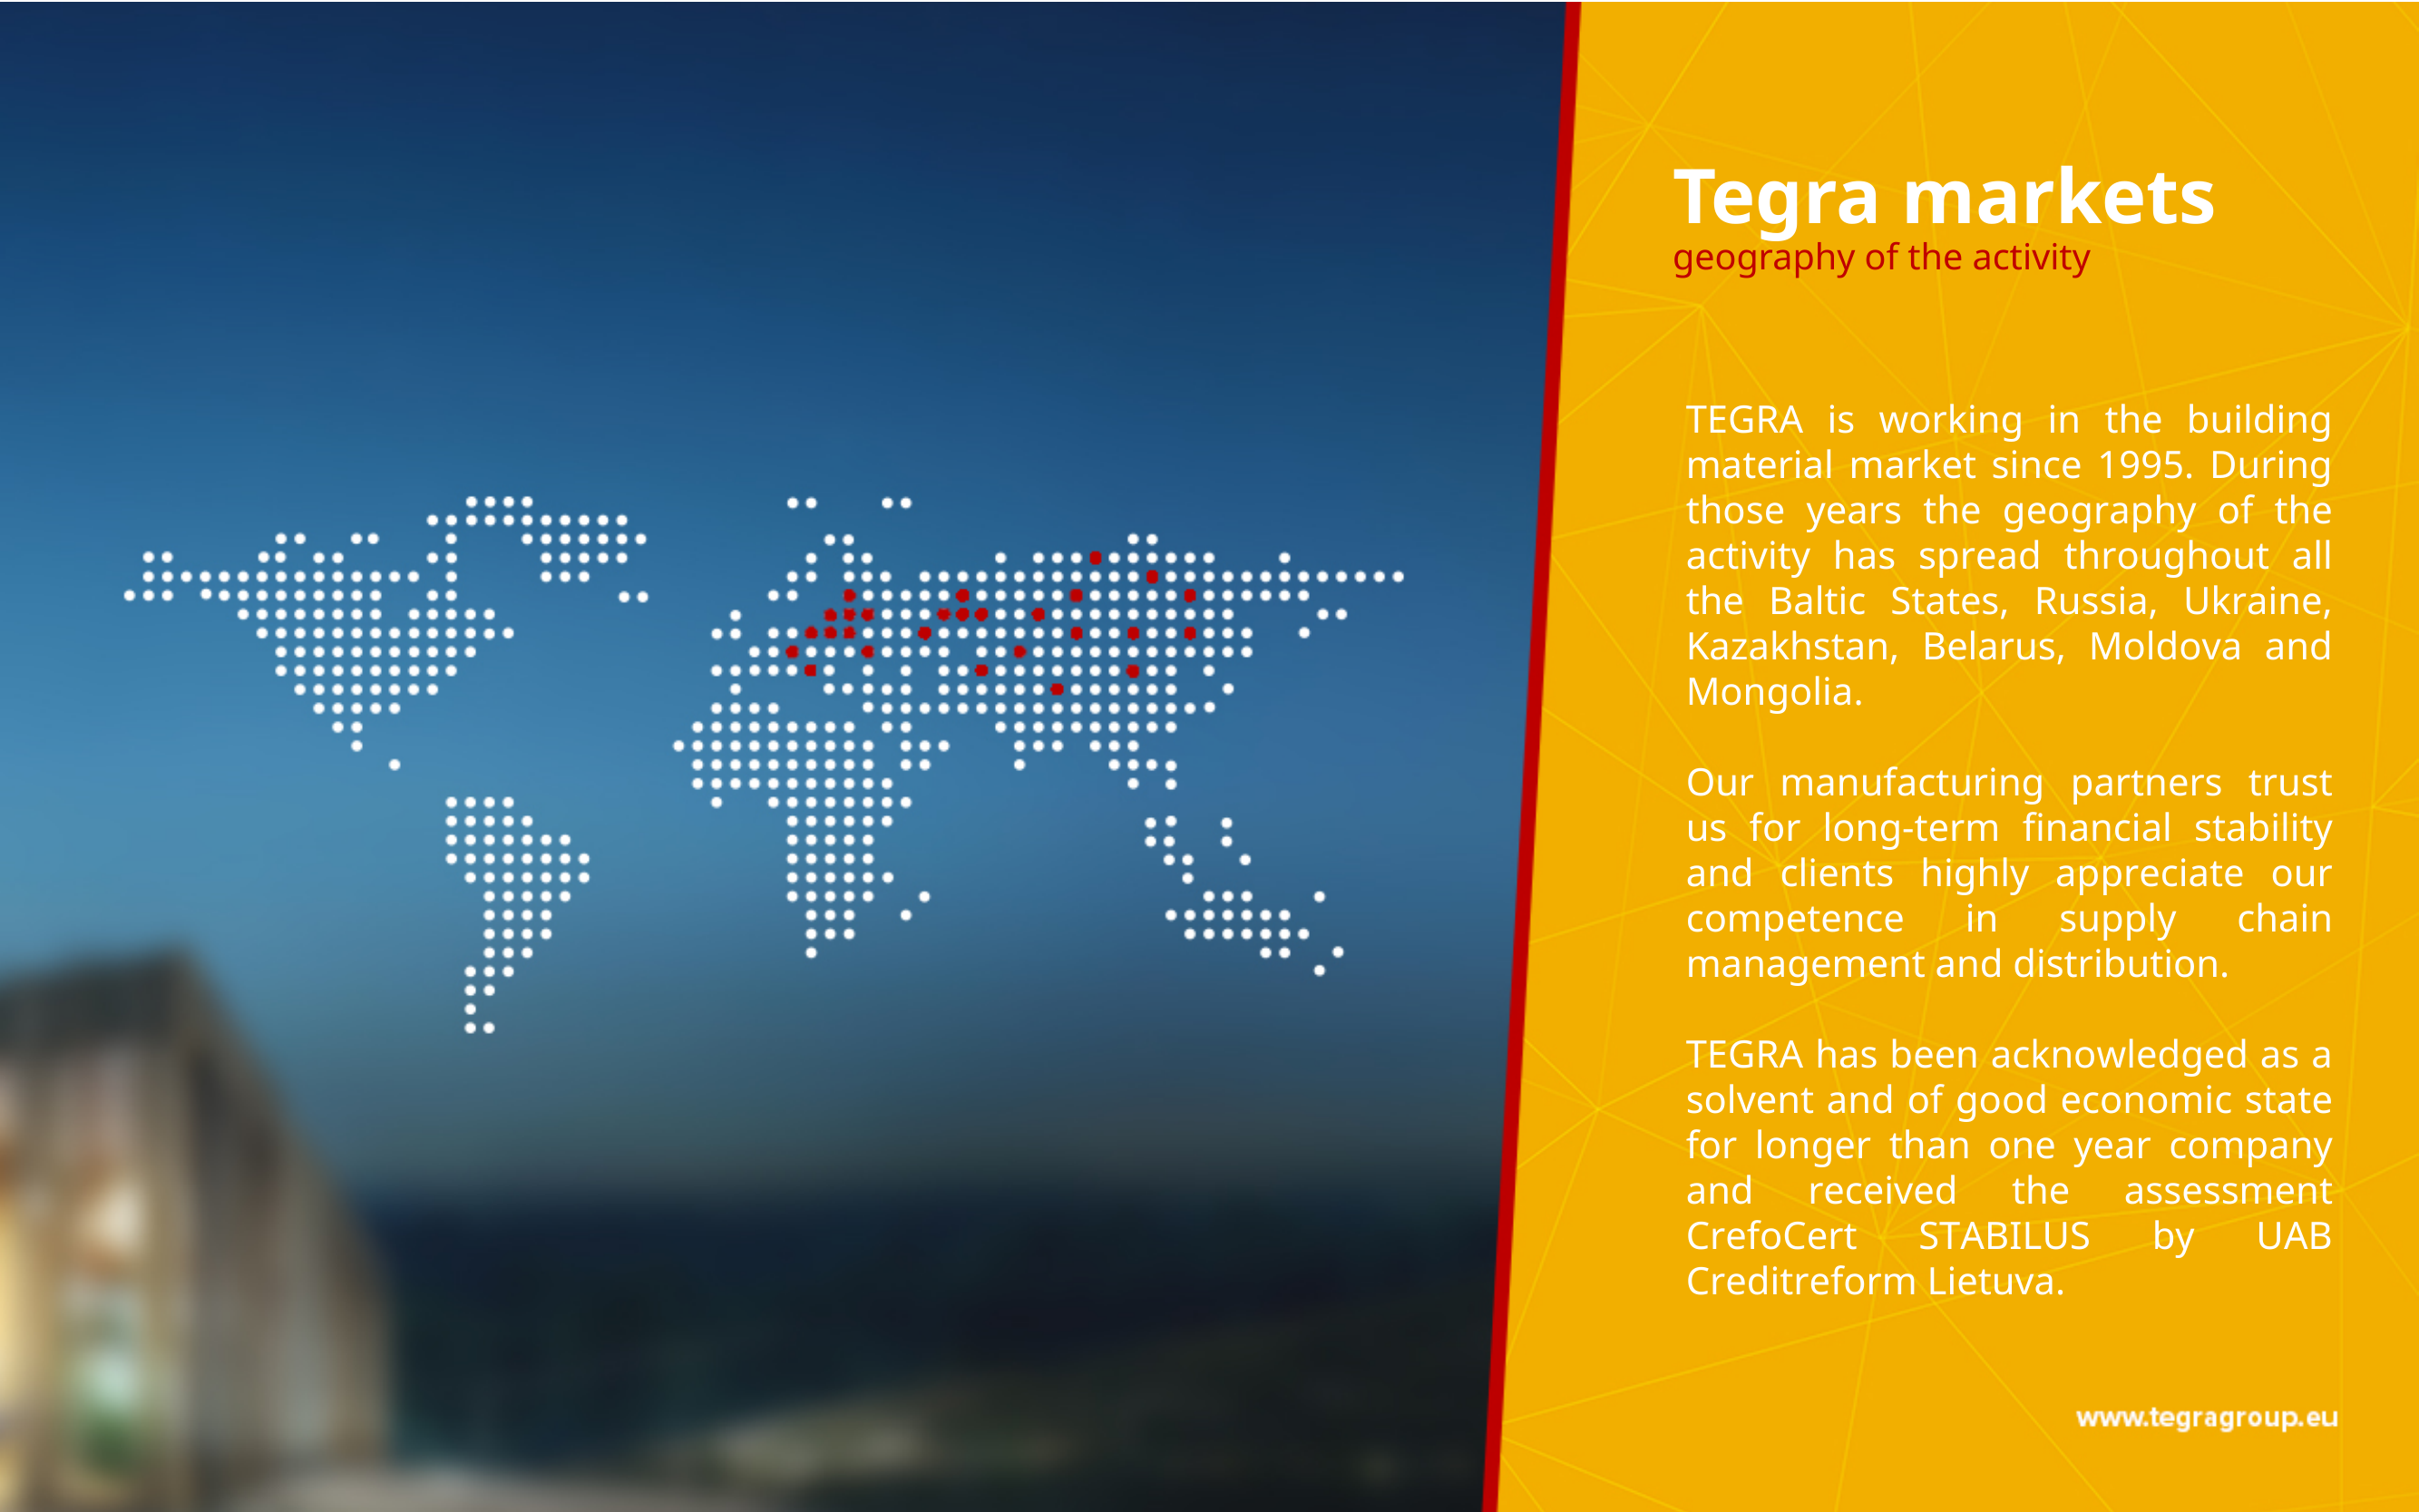

Tegra markets
geography of the activity
TEGRA is working in the building material market since 1995. During those years the geography of the activity has spread throughout all the Baltic States, Russia, Ukraine, Kazakhstan, Belarus, Moldova and Mongolia.
Our manufacturing partners trust us for long-term financial stability and clients highly appreciate our competence in supply chain management and distribution.
TEGRA has been acknowledged as a solvent and of good economic state for longer than one year company and received the assessment CrefoCert STABILUS by UAB Creditreform Lietuva.